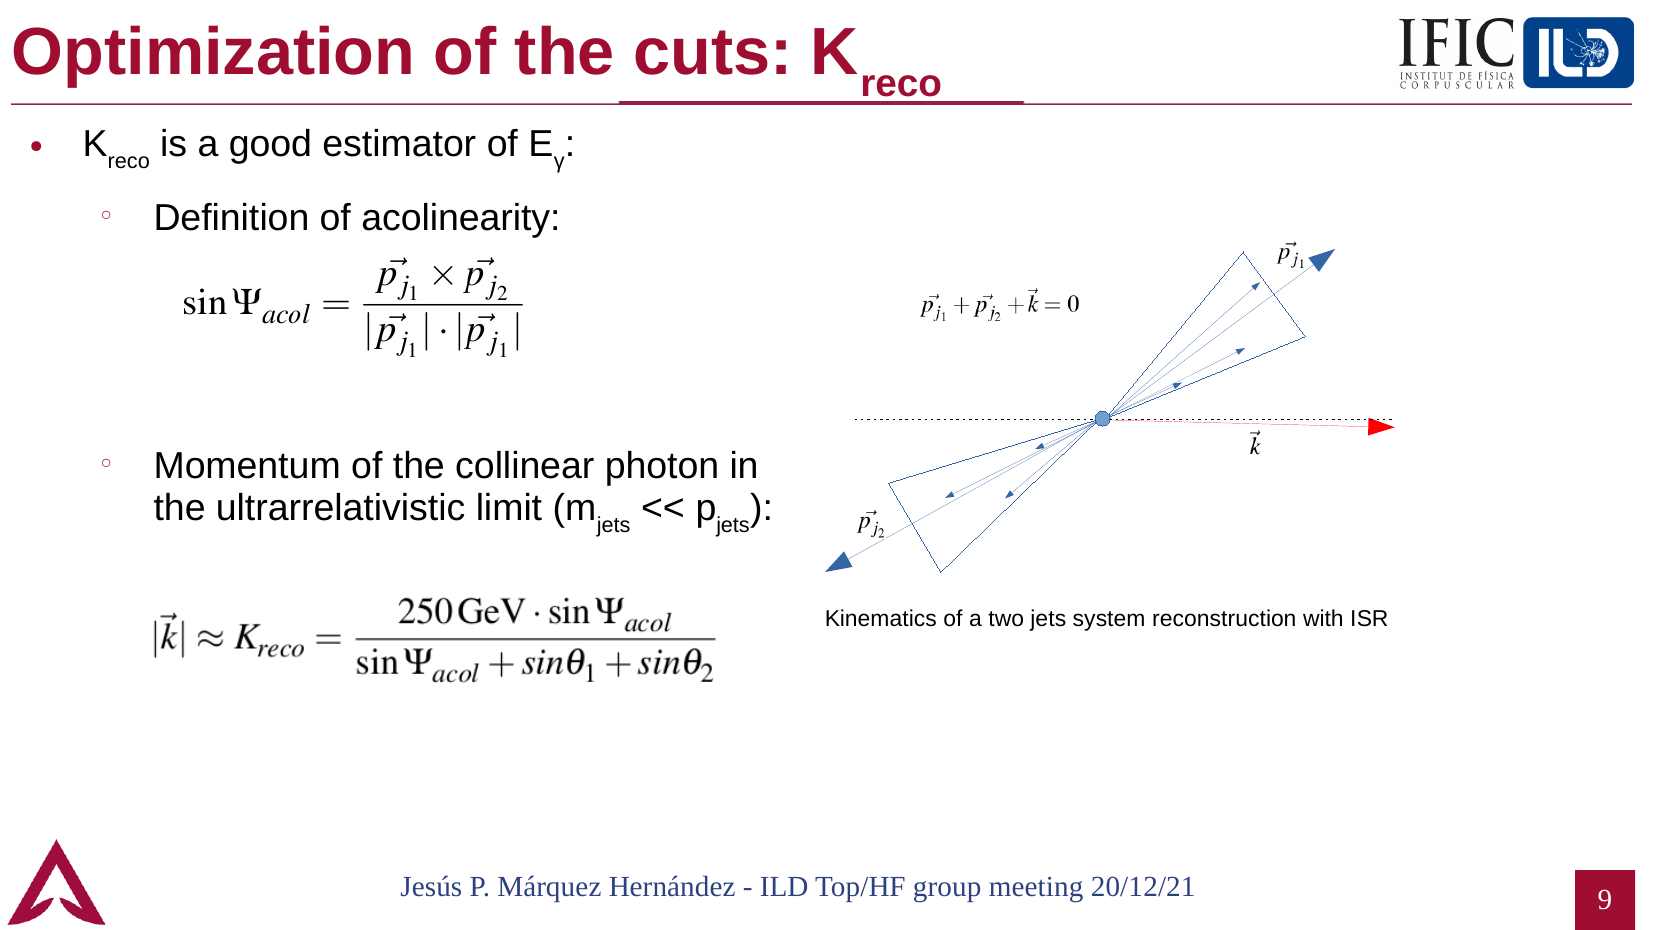

Optimization of the cuts: Kreco
# Kreco is a good estimator of Eγ:
Definition of acolinearity:
Momentum of the collinear photon in the ultrarrelativistic limit (mjets << pjets):
Kinematics of a two jets system reconstruction with ISR
9